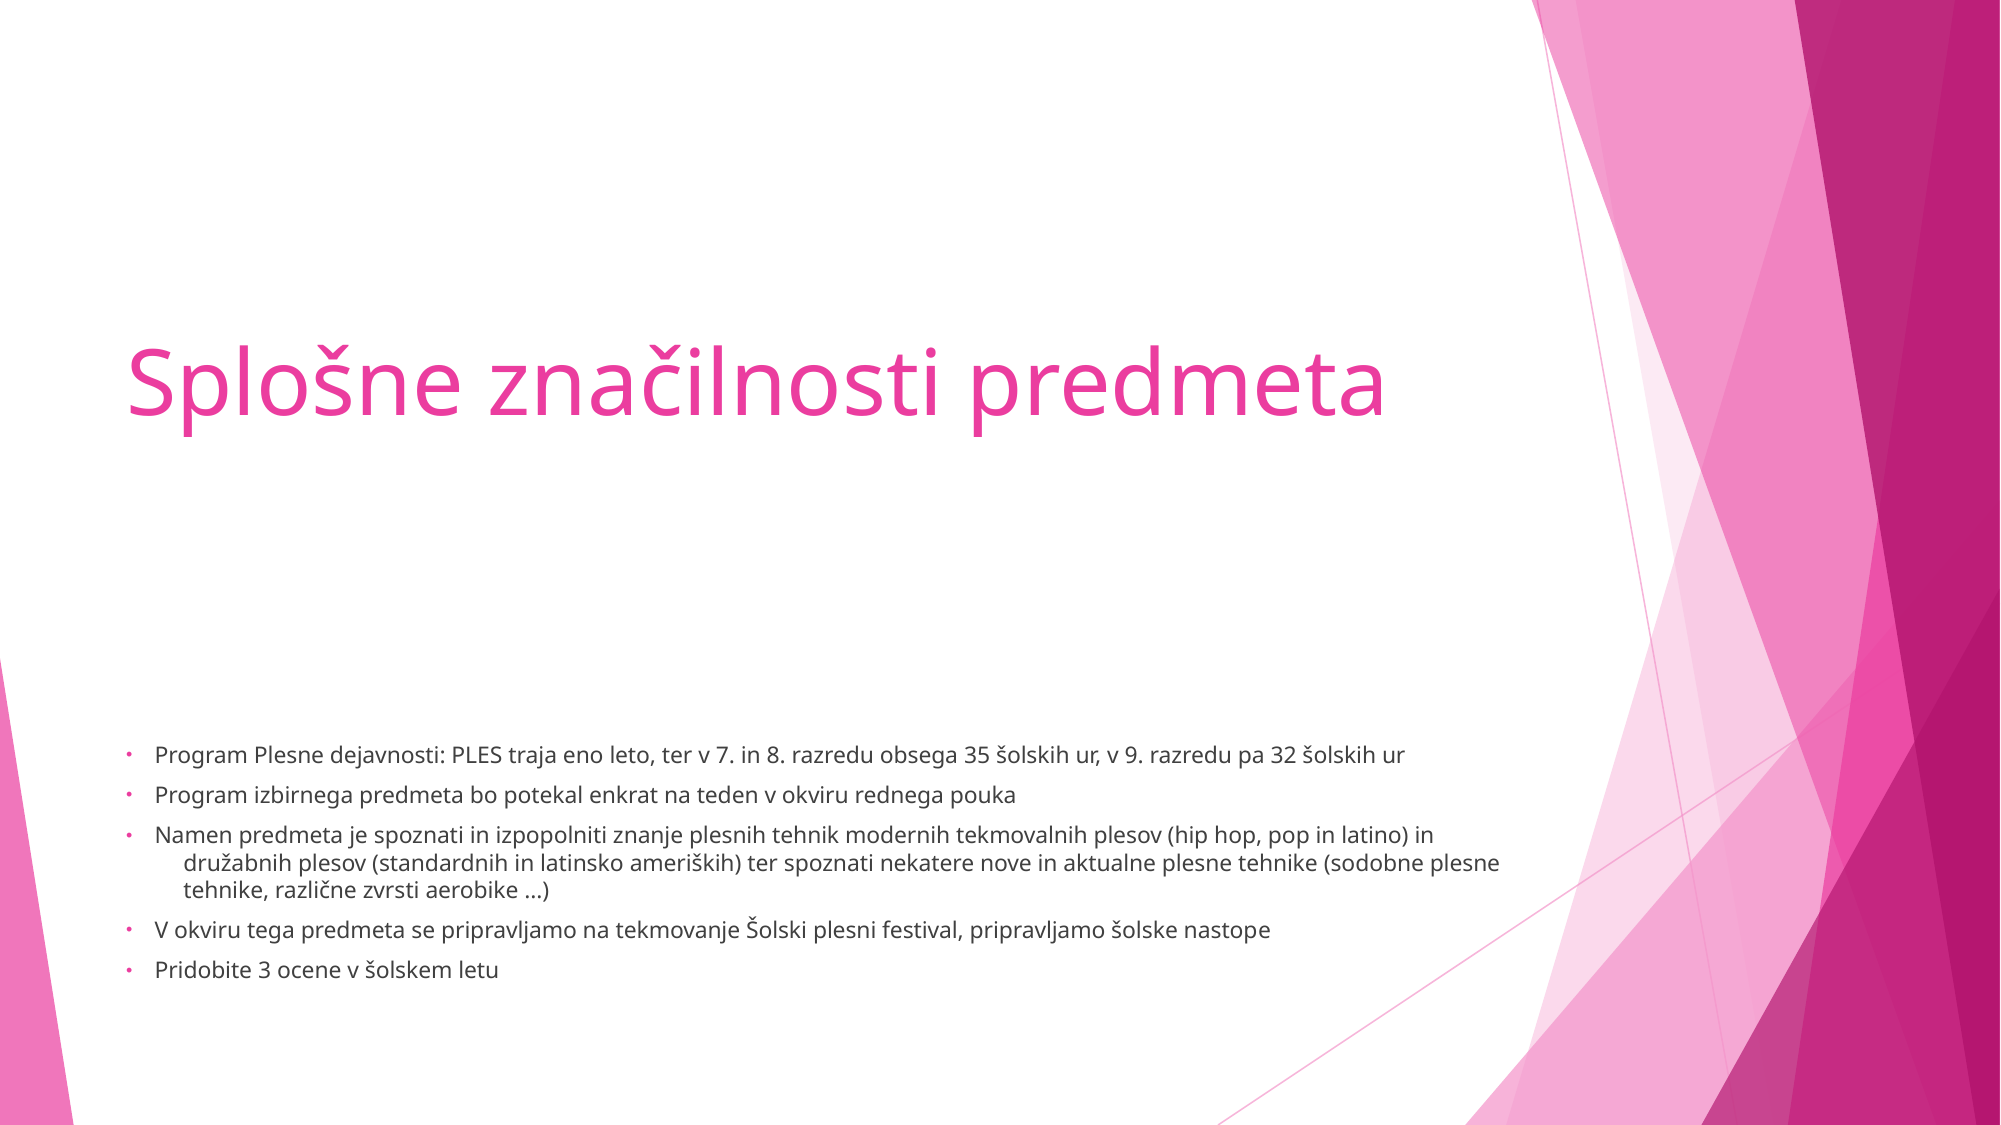

# Splošne značilnosti predmeta
Program Plesne dejavnosti: PLES traja eno leto, ter v 7. in 8. razredu obsega 35 šolskih ur, v 9. razredu pa 32 šolskih ur
Program izbirnega predmeta bo potekal enkrat na teden v okviru rednega pouka
Namen predmeta je spoznati in izpopolniti znanje plesnih tehnik modernih tekmovalnih plesov (hip hop, pop in latino) in družabnih plesov (standardnih in latinsko ameriških) ter spoznati nekatere nove in aktualne plesne tehnike (sodobne plesne tehnike, različne zvrsti aerobike …)
V okviru tega predmeta se pripravljamo na tekmovanje Šolski plesni festival, pripravljamo šolske nastope
Pridobite 3 ocene v šolskem letu